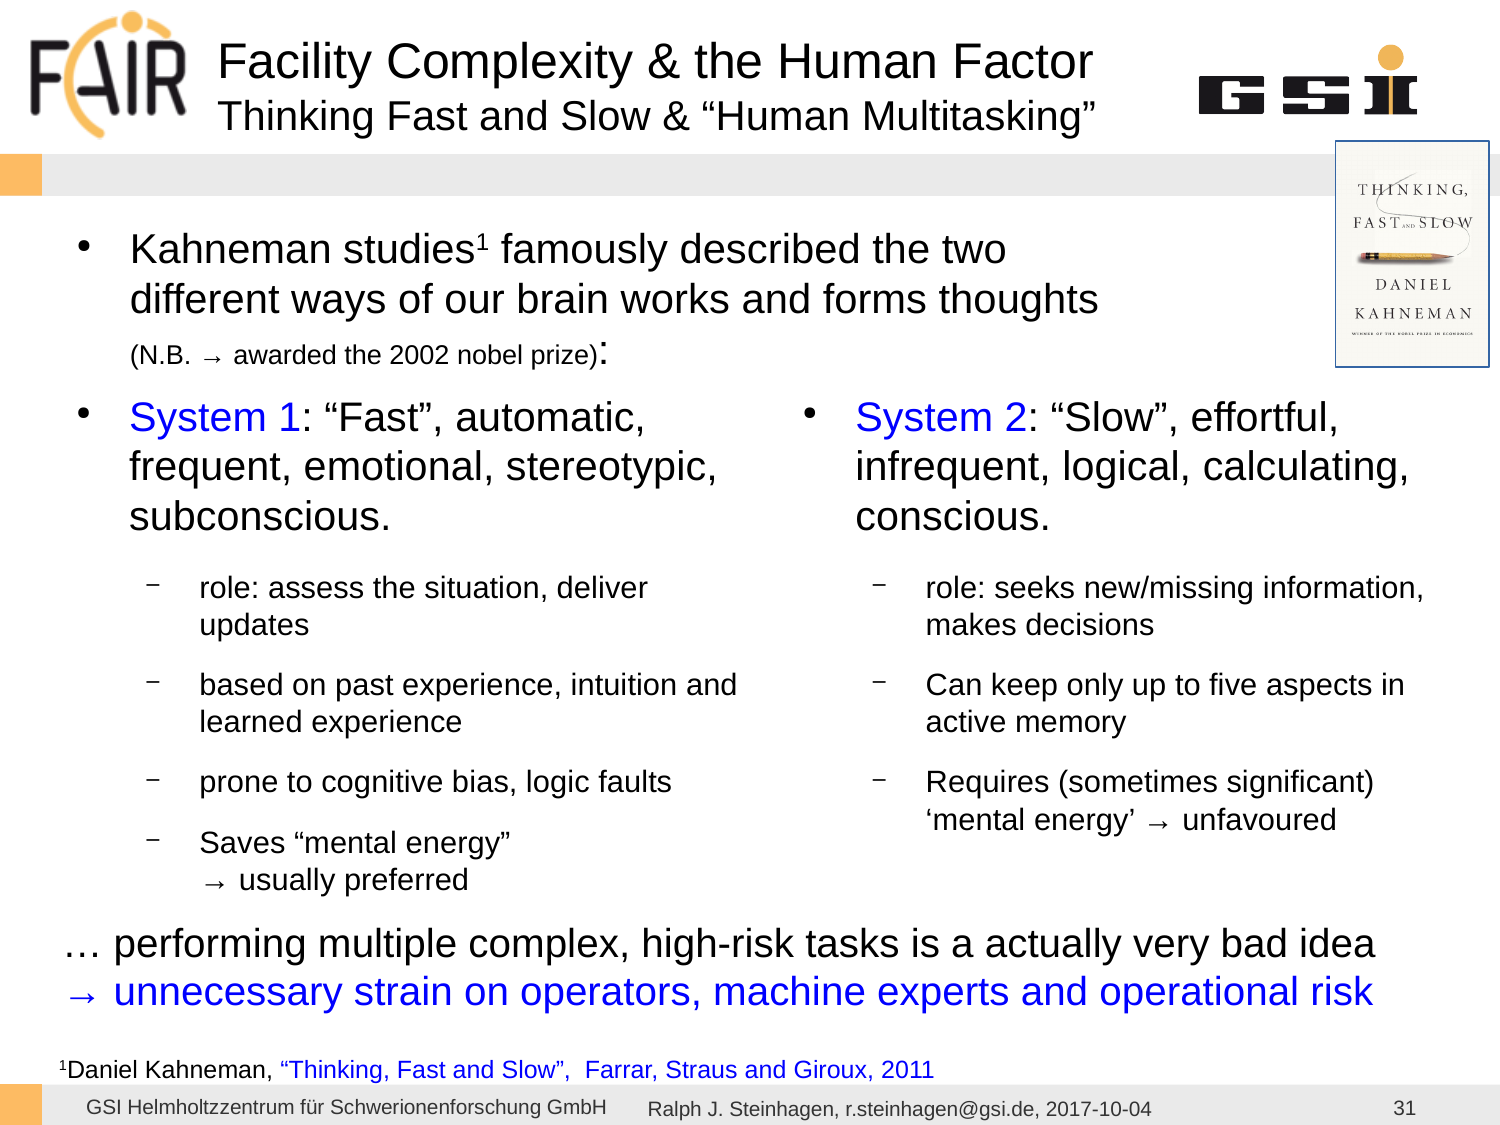

Facility Complexity & the Human Factor
Thinking Fast and Slow & “Human Multitasking”
# Kahneman studies1 famously described the two different ways of our brain works and forms thoughts 	(N.B. → awarded the 2002 nobel prize):
System 1: “Fast”, automatic, frequent, emotional, stereotypic, subconscious.
role: assess the situation, deliver updates
based on past experience, intuition and learned experience
prone to cognitive bias, logic faults
Saves “mental energy” → usually preferred
System 2: “Slow”, effortful, infrequent, logical, calculating, conscious.
role: seeks new/missing information, makes decisions
Can keep only up to five aspects in active memory
Requires (sometimes significant) ‘mental energy’ → unfavoured
… performing multiple complex, high-risk tasks is a actually very bad idea
→ unnecessary strain on operators, machine experts and operational risk
1Daniel Kahneman, “Thinking, Fast and Slow”, Farrar, Straus and Giroux, 2011